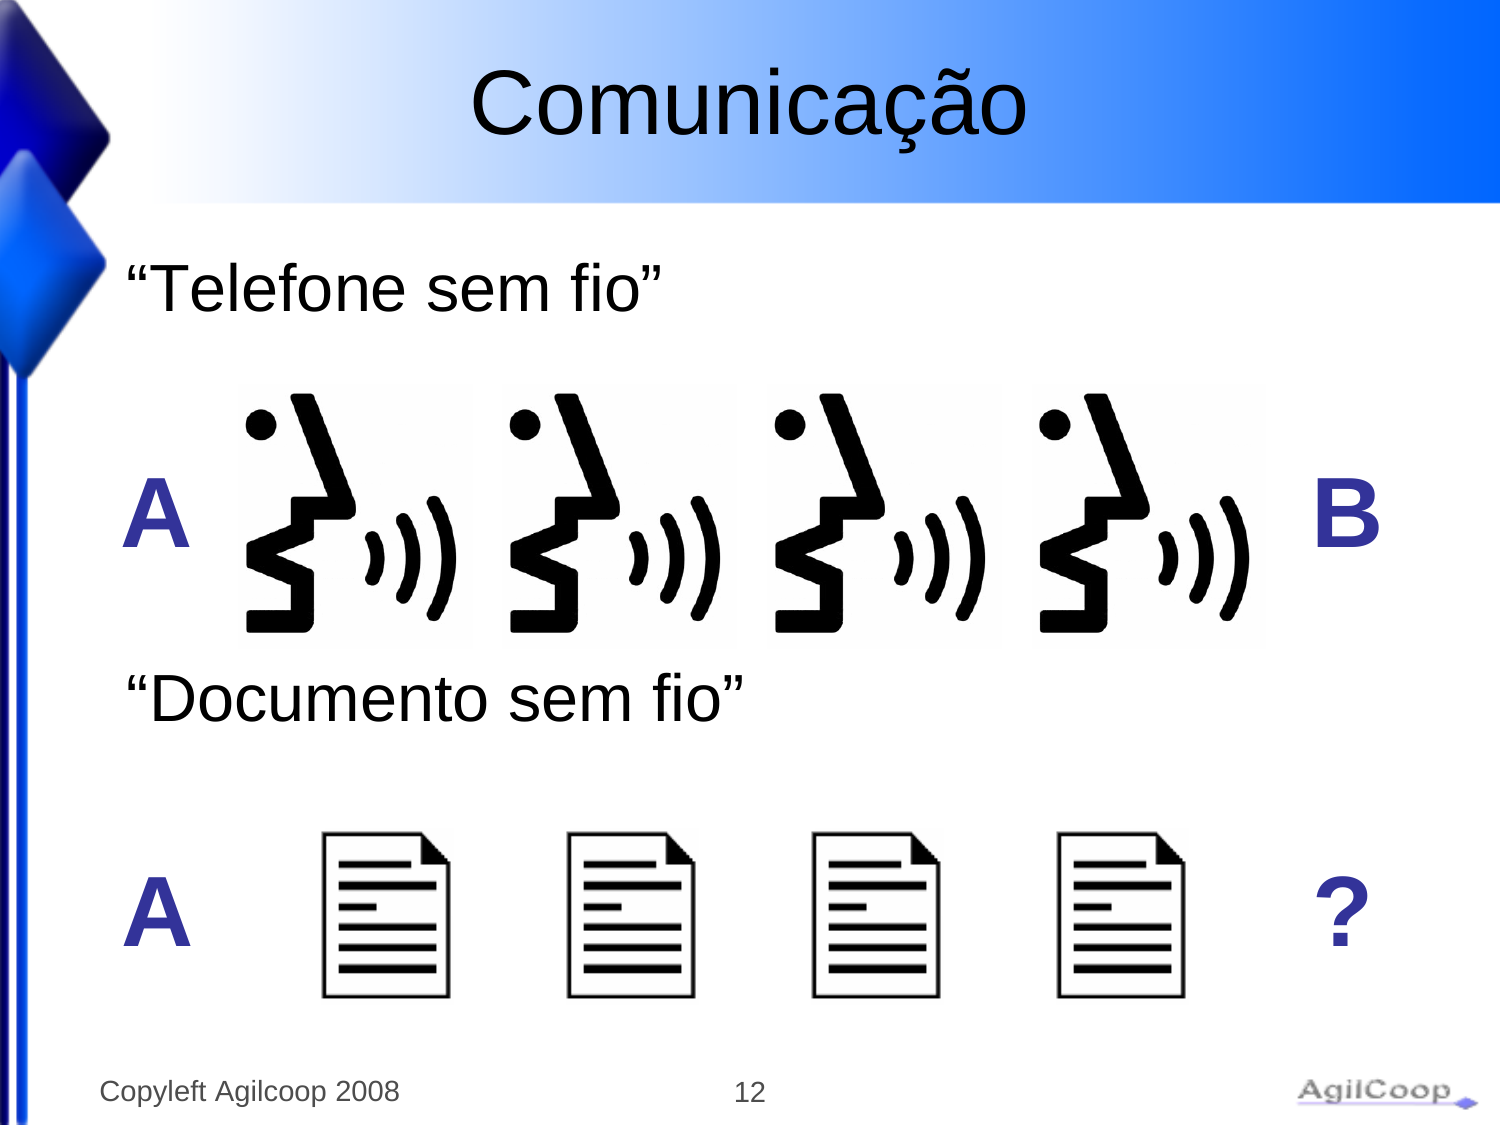

# Comunicação
“Telefone sem fio”
“Documento sem fio”
B
A
A
?
12